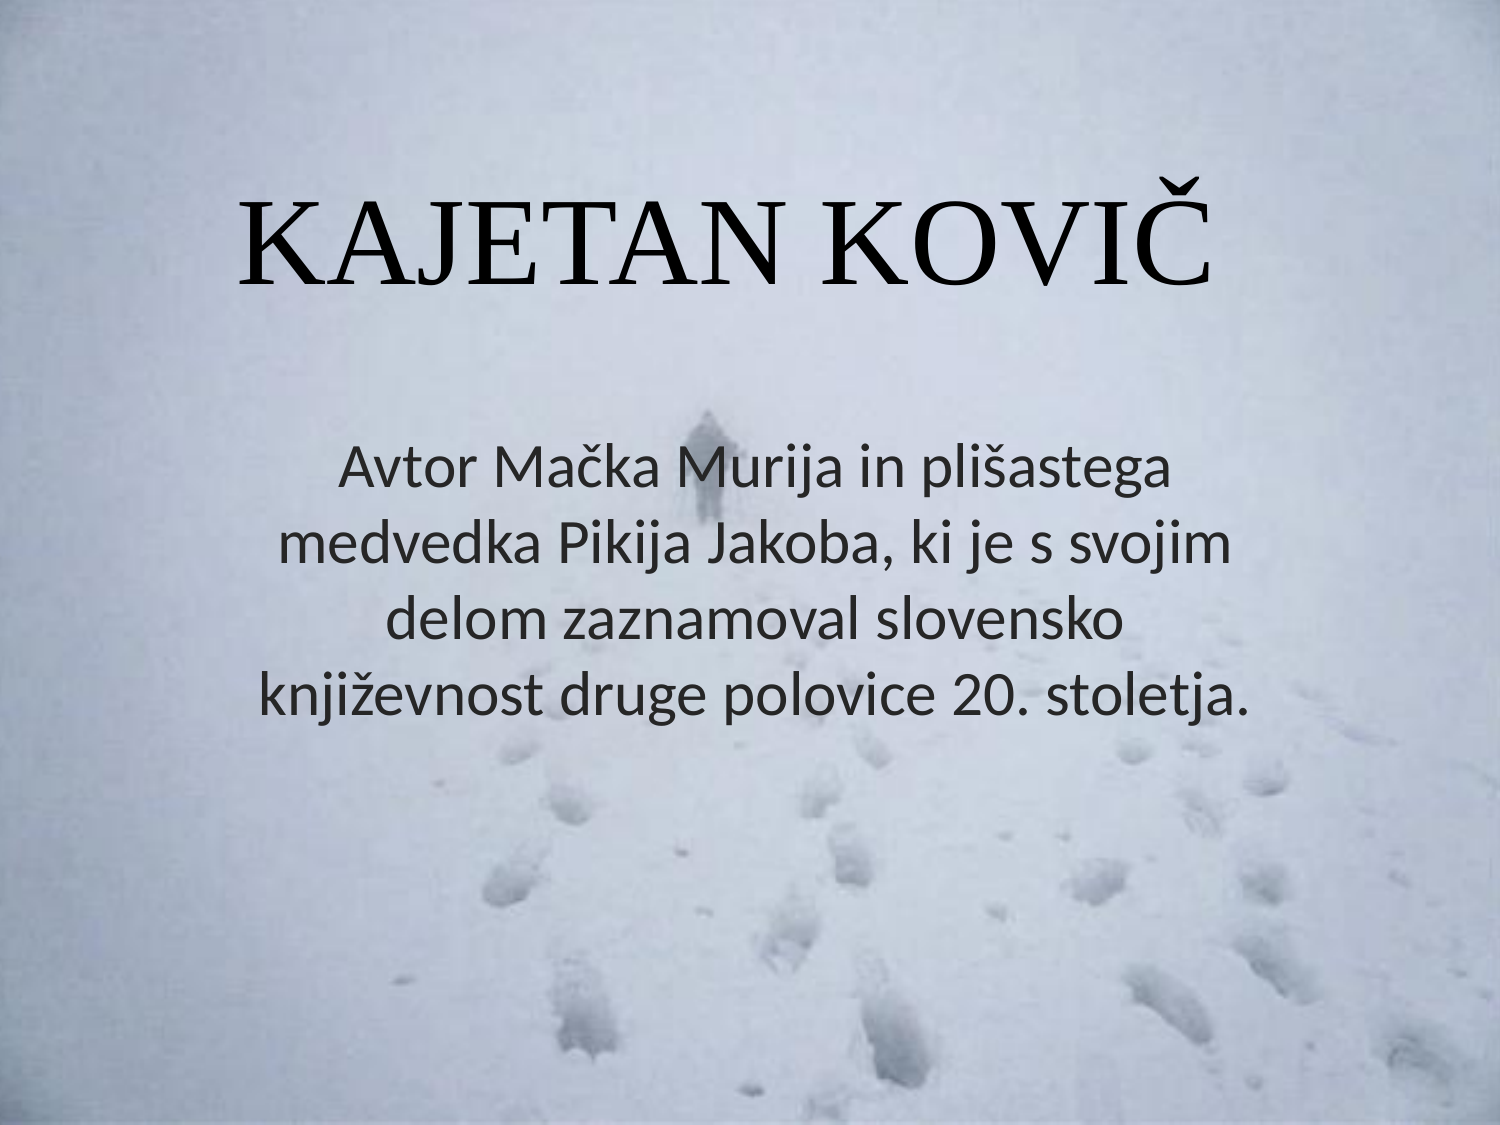

# KAJETAN KOVIČ
Avtor Mačka Murija in plišastega medvedka Pikija Jakoba, ki je s svojim delom zaznamoval slovensko književnost druge polovice 20. stoletja.